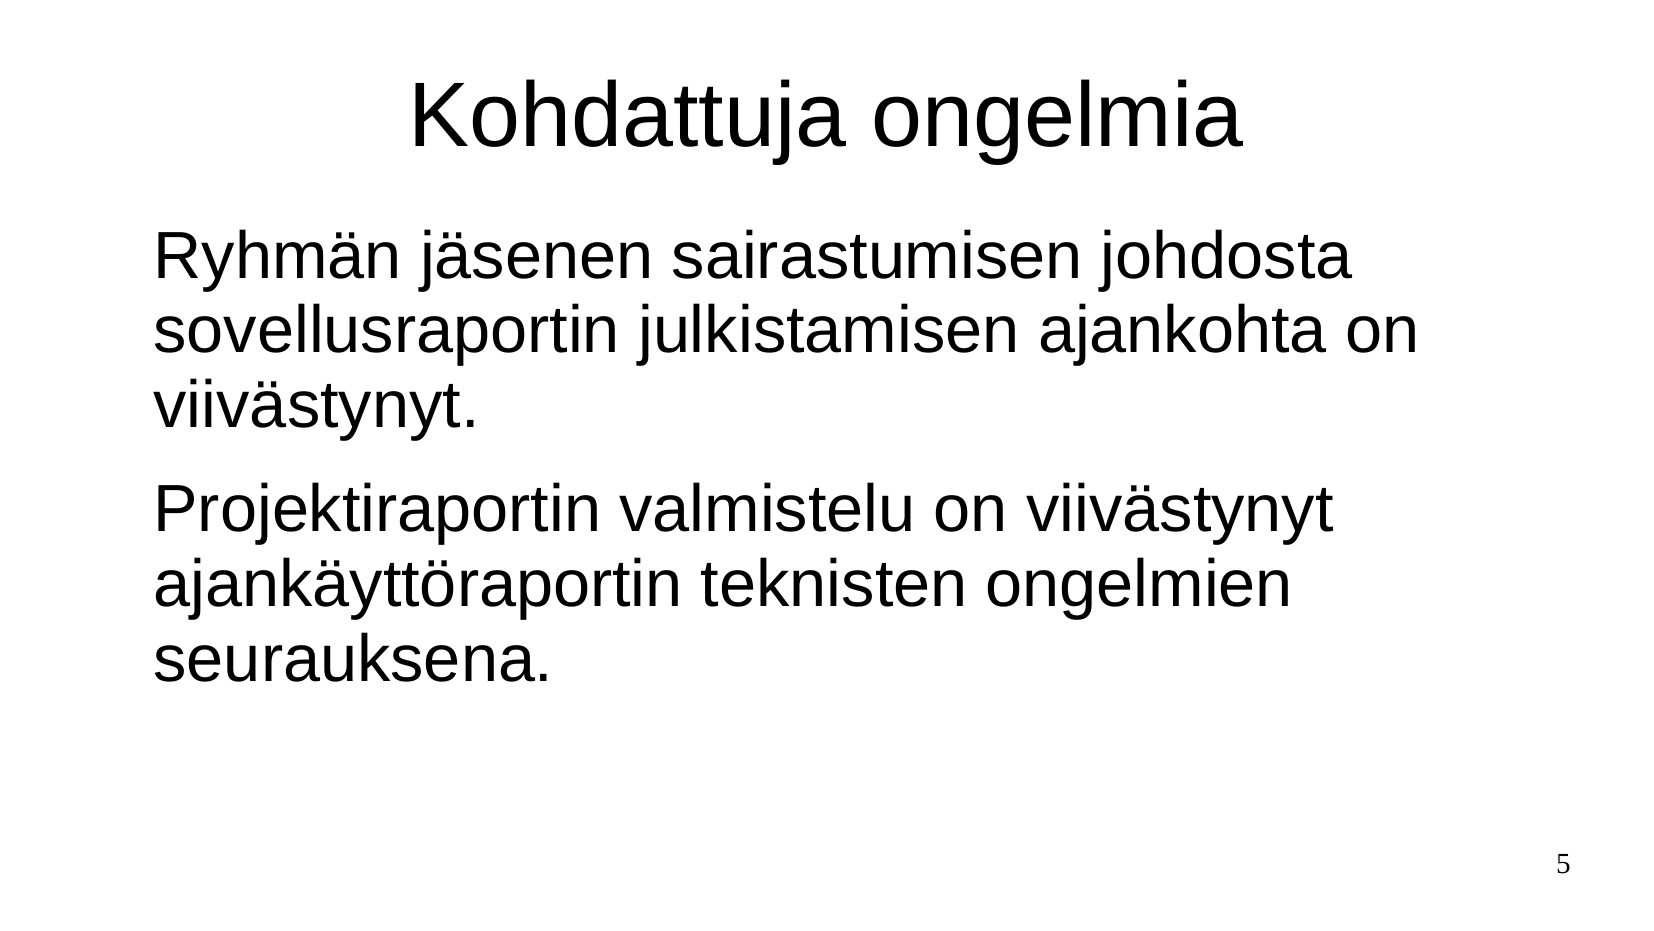

# Kohdattuja ongelmia
Ryhmän jäsenen sairastumisen johdosta sovellusraportin julkistamisen ajankohta on viivästynyt.
Projektiraportin valmistelu on viivästynyt ajankäyttöraportin teknisten ongelmien seurauksena.
5